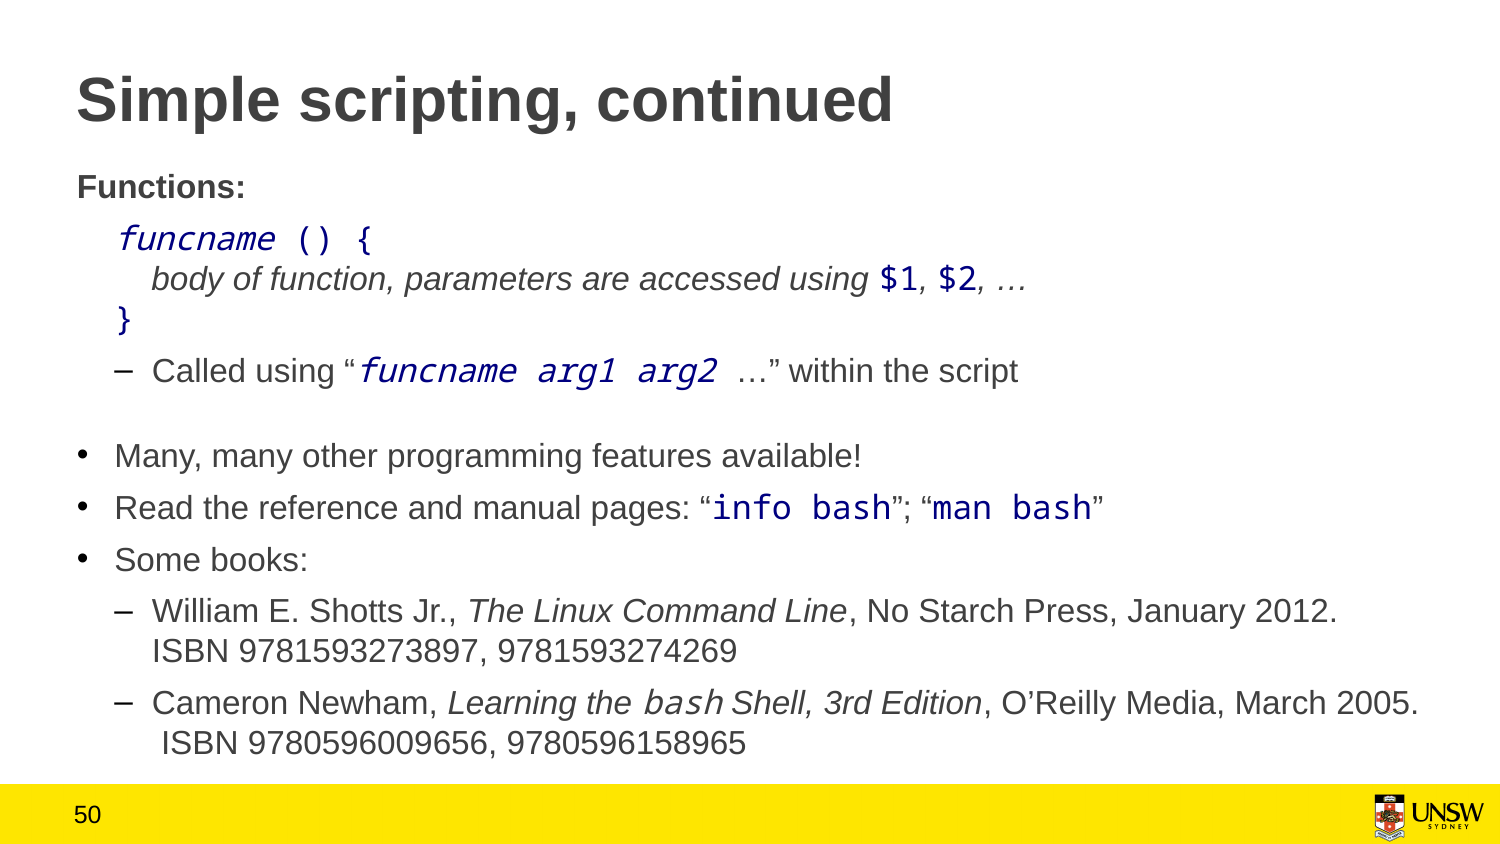

# Simple scripting, continued
Functions:
funcname () {
 body of function, parameters are accessed using $1, $2, …
}
Called using “funcname arg1 arg2 …” within the script
Many, many other programming features available!
Read the reference and manual pages: “info bash”; “man bash”
Some books:
William E. Shotts Jr., The Linux Command Line, No Starch Press, January 2012. ISBN 9781593273897, 9781593274269
Cameron Newham, Learning the bash Shell, 3rd Edition, O’Reilly Media, March 2005. ISBN 9780596009656, 9780596158965